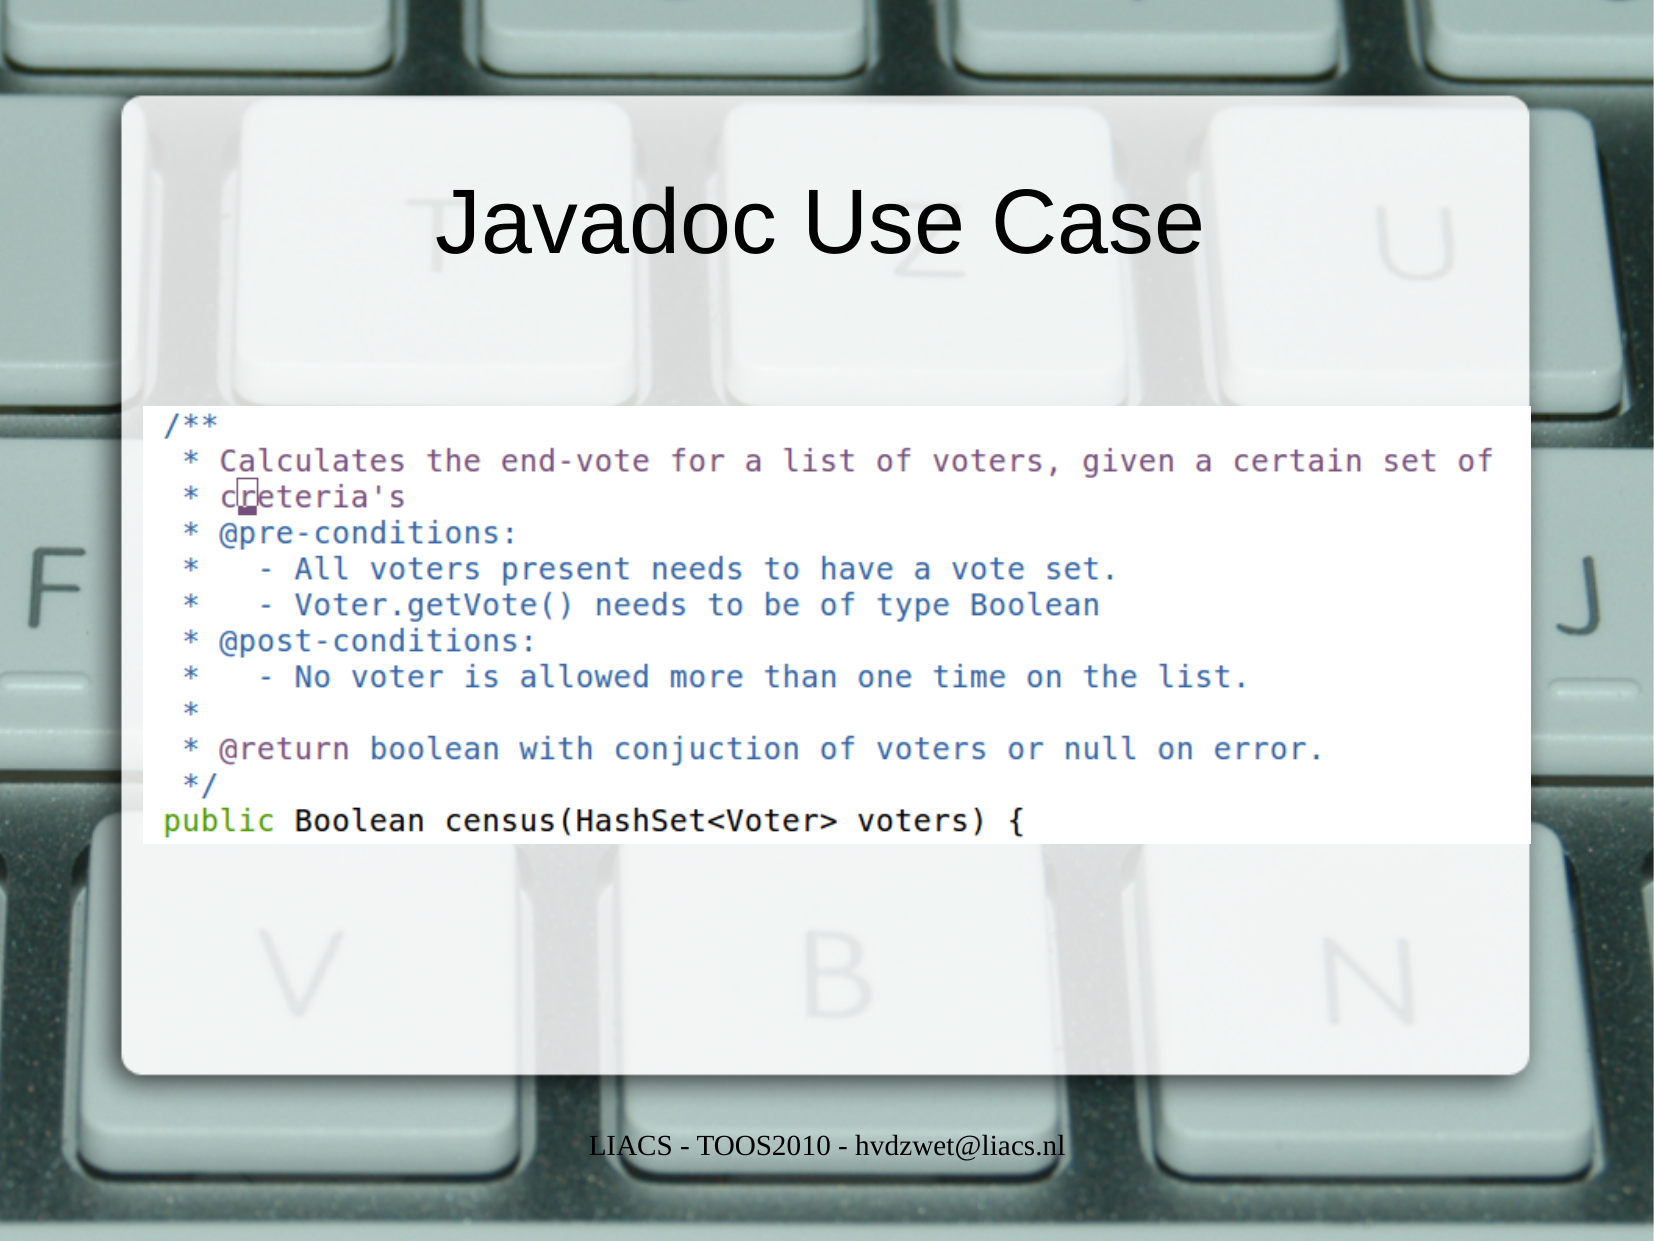

# Javadoc Use Case
LIACS - TOOS2010 - hvdzwet@liacs.nl